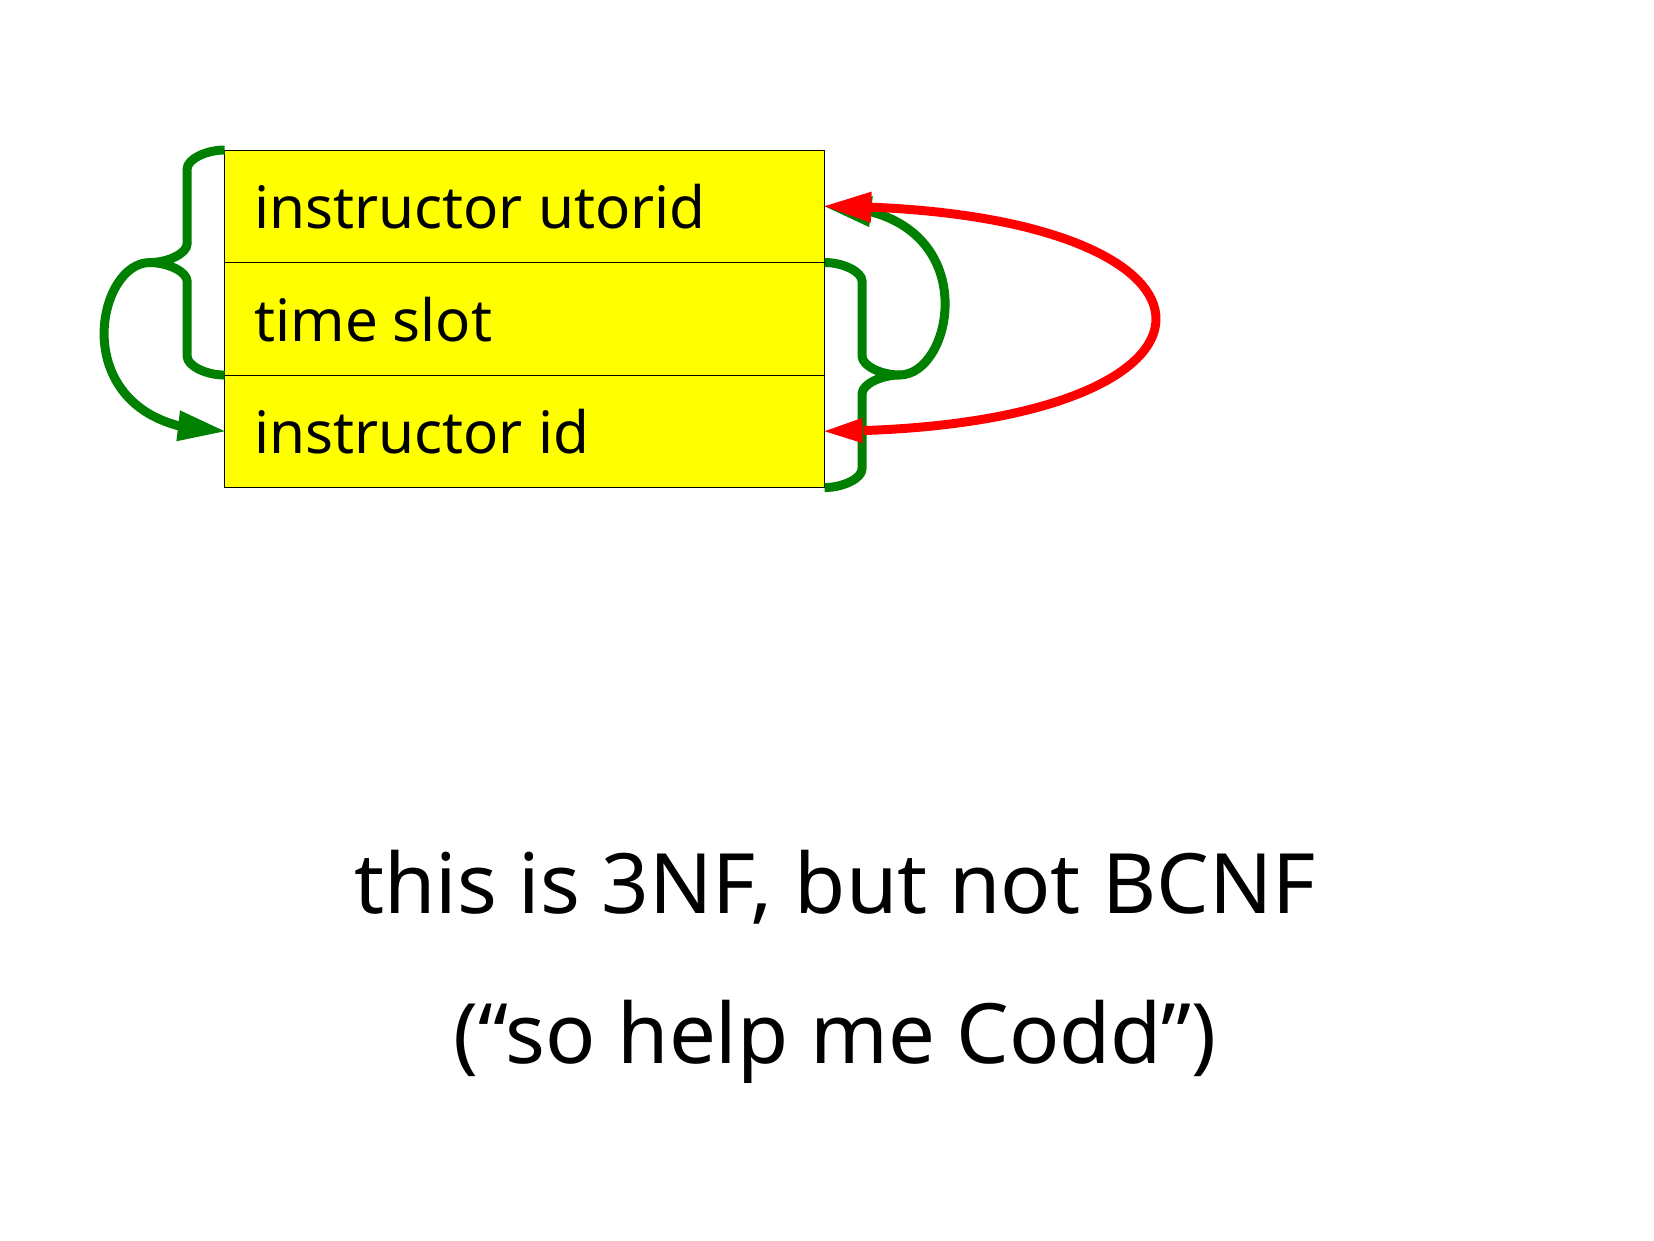

instructor utorid
course
time slot
instructor id
this is 3NF, but not BCNF
(“so help me Codd”)